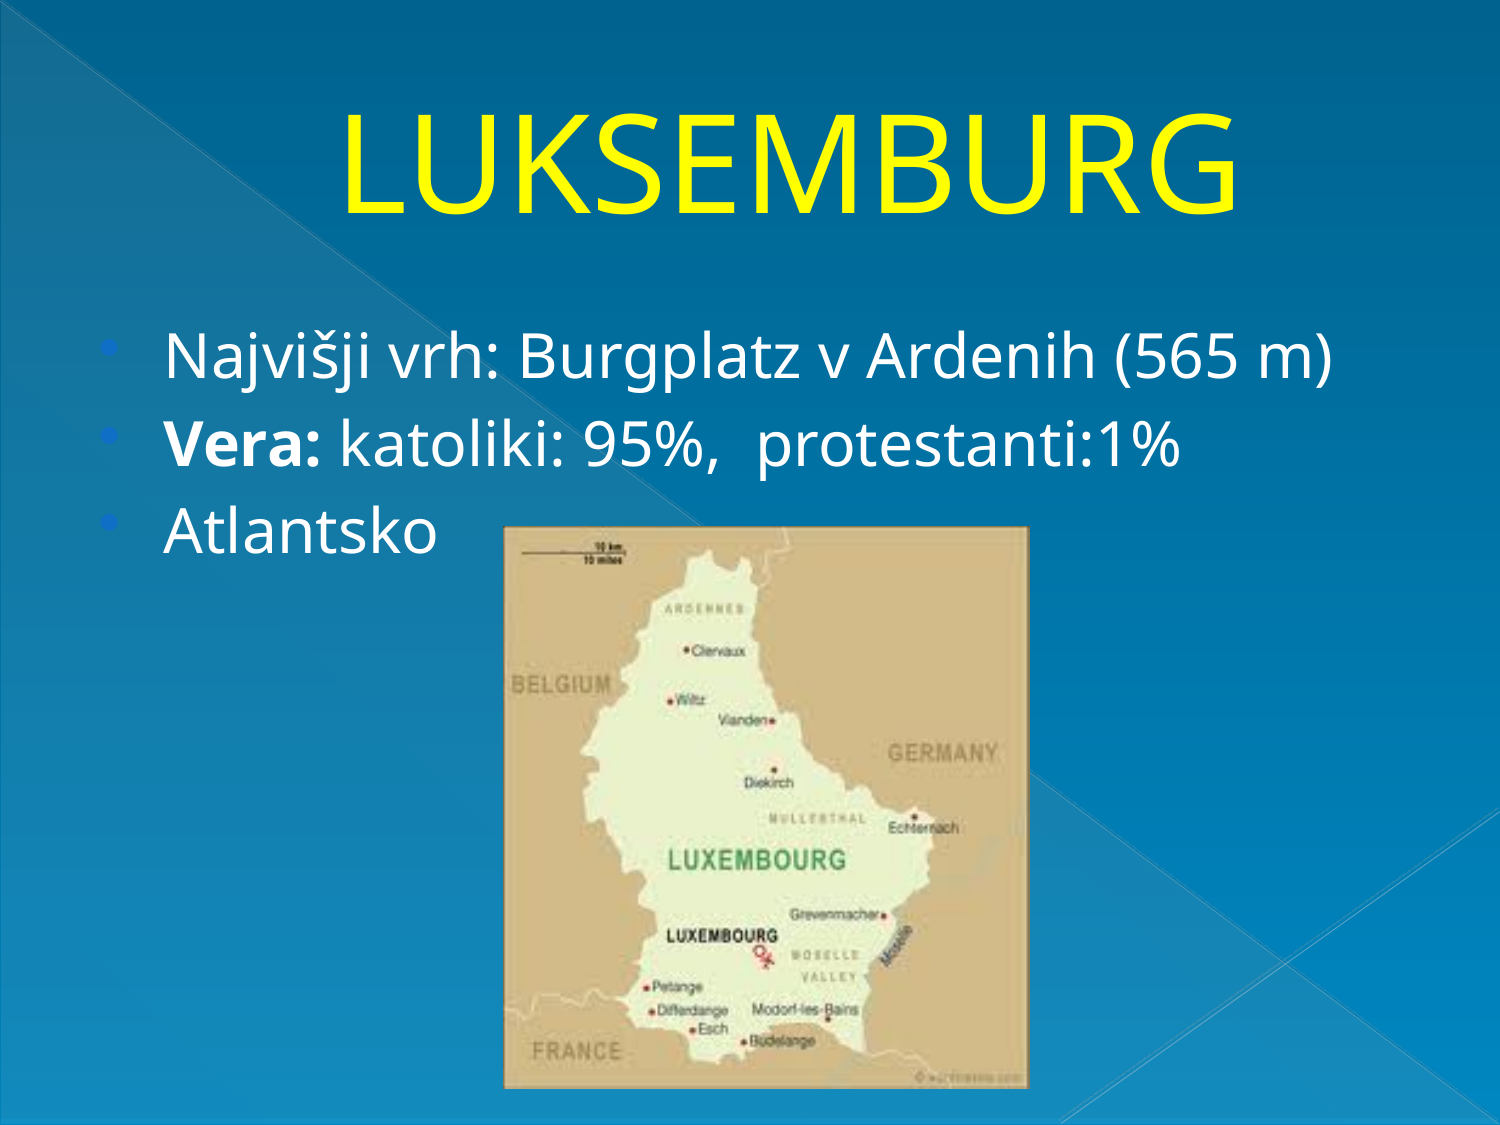

# LUKSEMBURG
Najvišji vrh: Burgplatz v Ardenih (565 m)
Vera: katoliki: 95%, protestanti:1%
Atlantsko